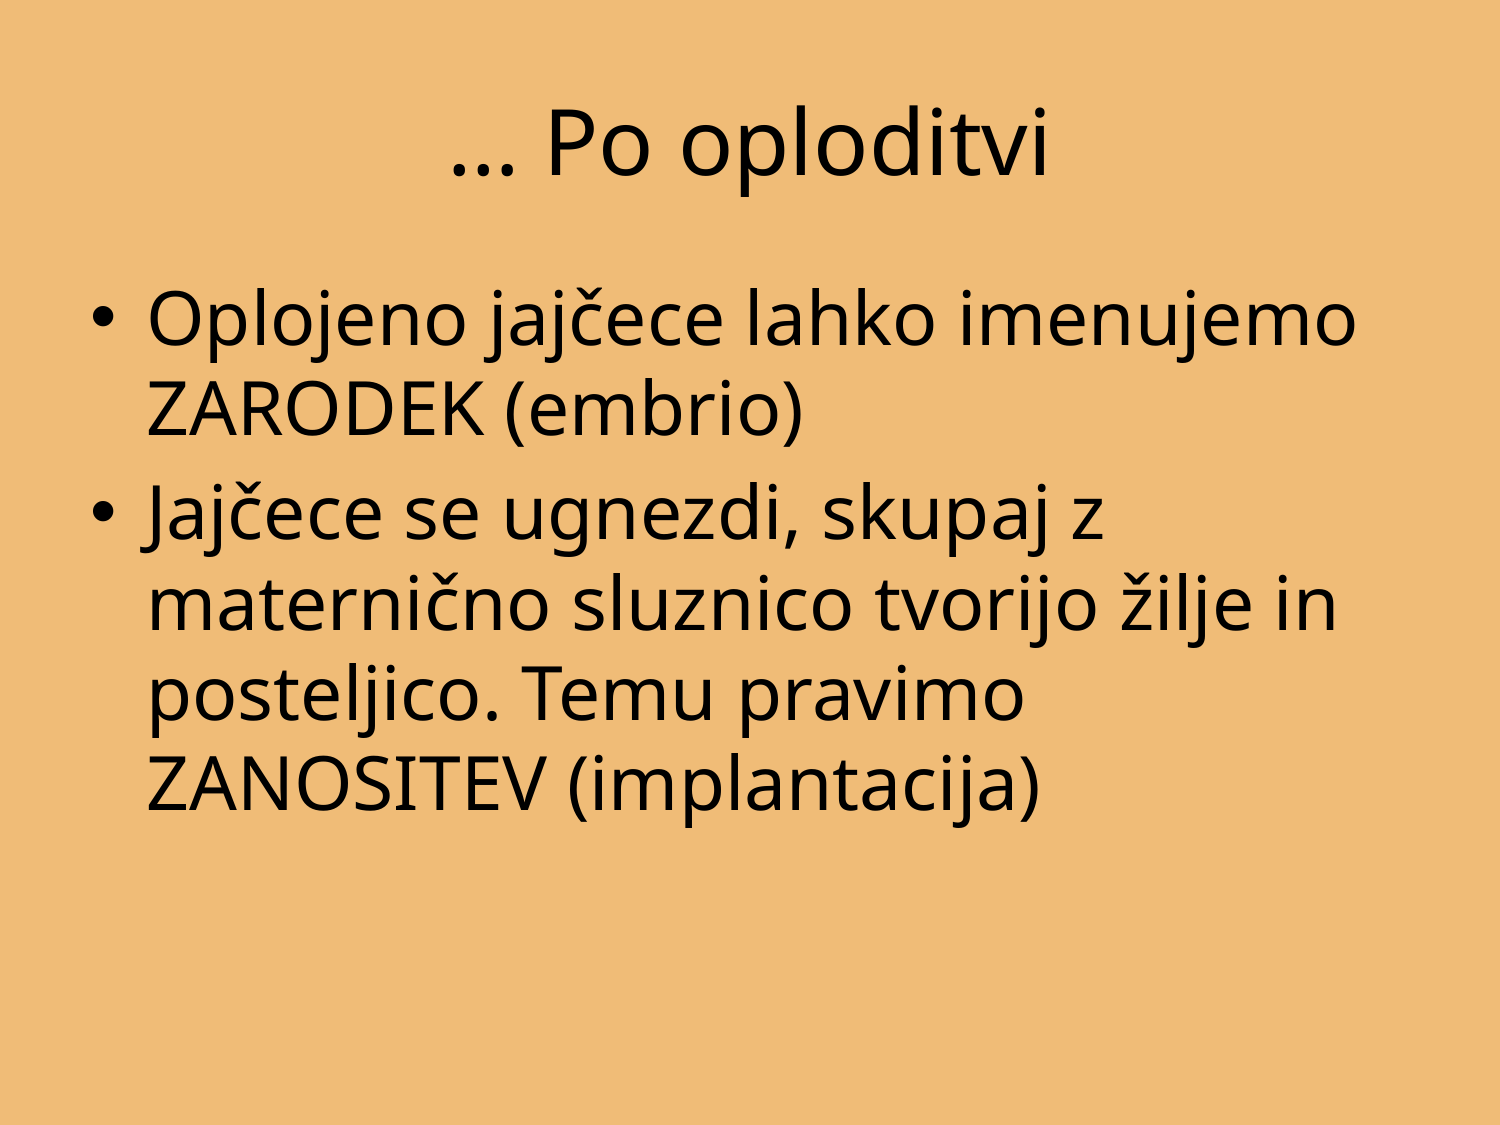

# … Po oploditvi
Oplojeno jajčece lahko imenujemo ZARODEK (embrio)
Jajčece se ugnezdi, skupaj z maternično sluznico tvorijo žilje in posteljico. Temu pravimo ZANOSITEV (implantacija)